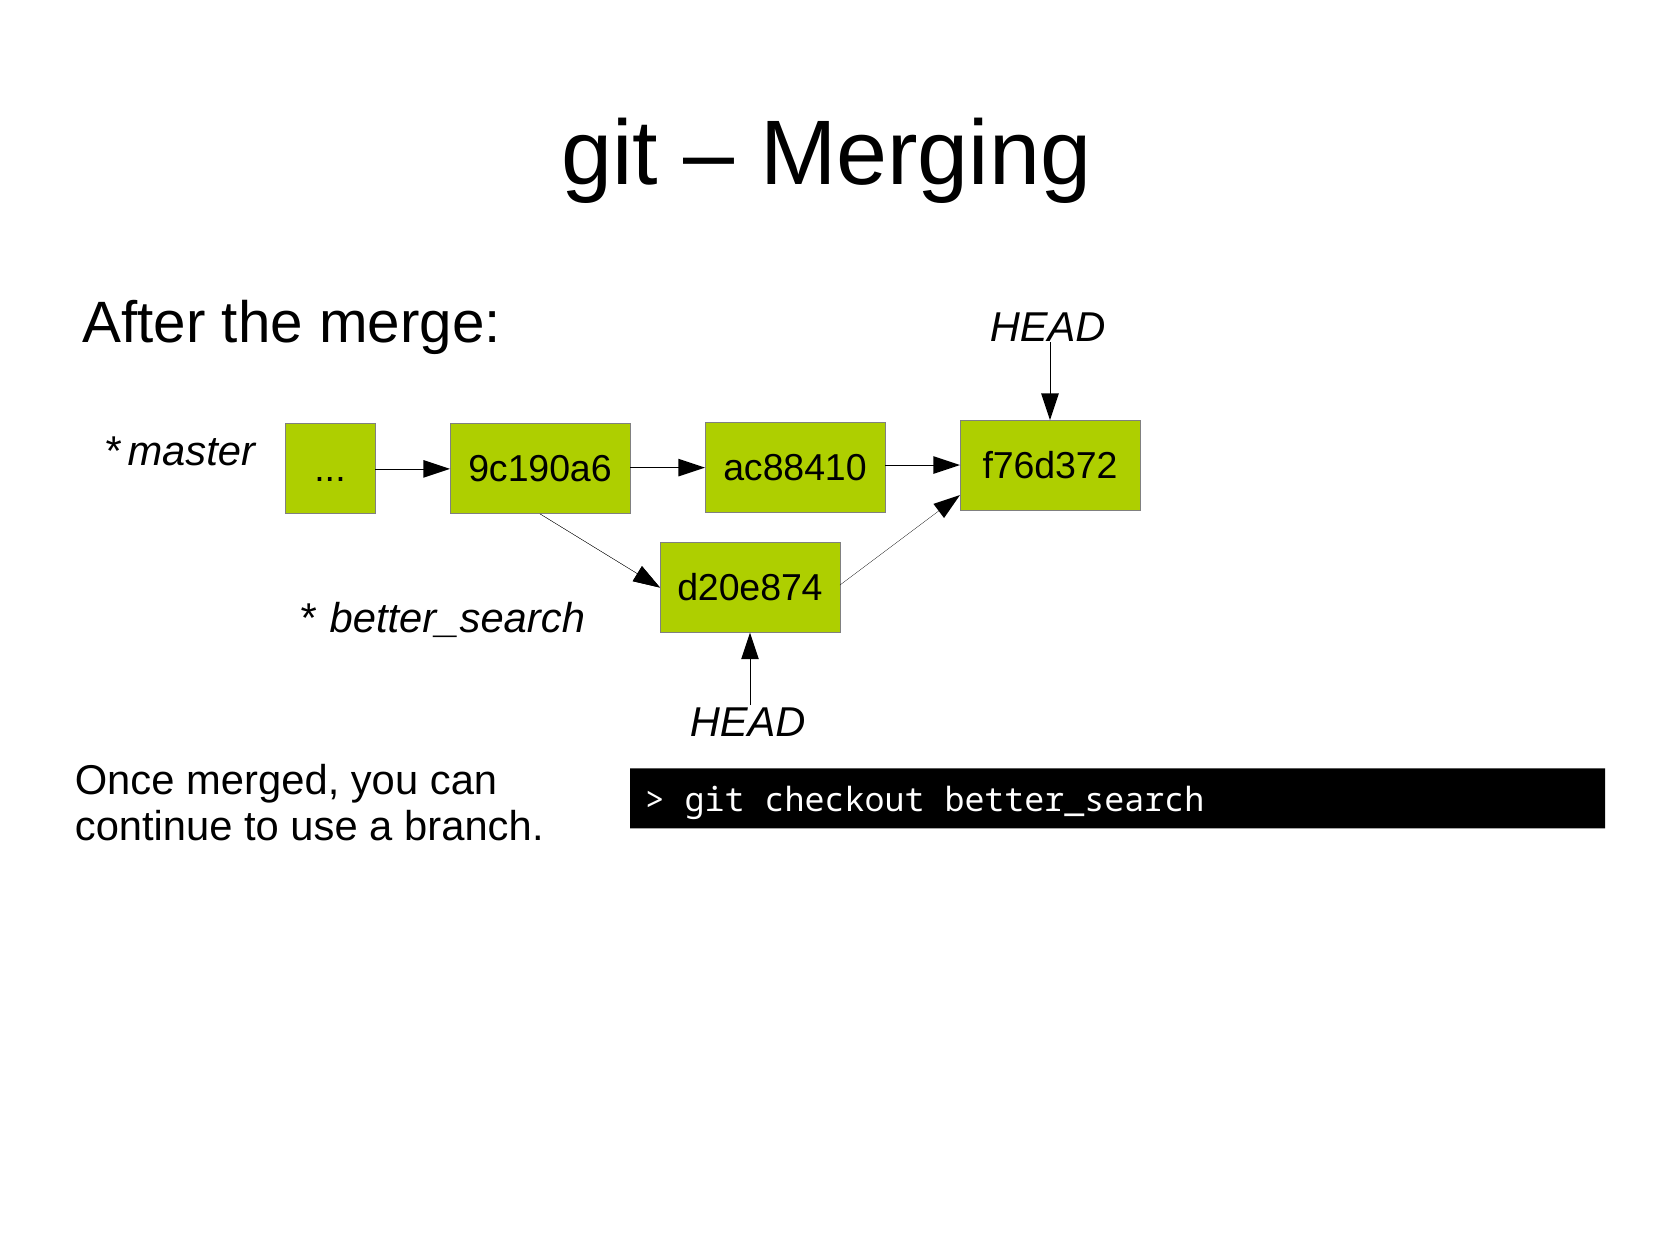

# git – Merging
After the merge:
HEAD
*
master
f76d372
ac88410
...
9c190a6
d20e874
better_search
*
HEAD
Once merged, you can continue to use a branch.
> git checkout better_search